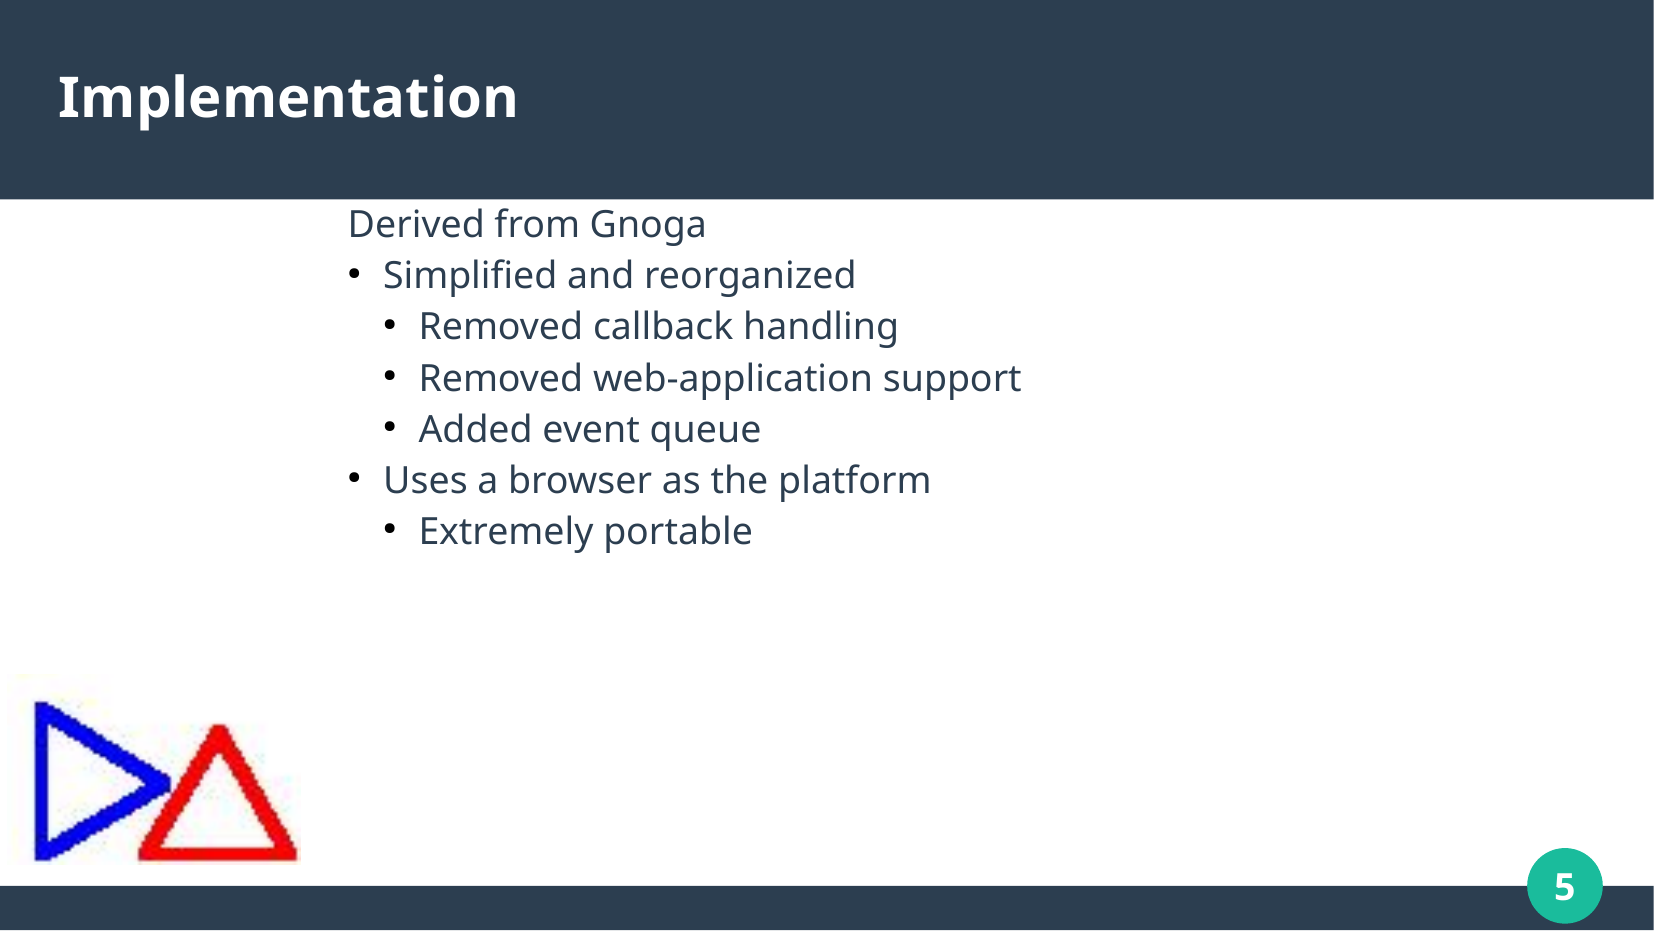

# Implementation
Derived from Gnoga
Simplified and reorganized
Removed callback handling
Removed web-application support
Added event queue
Uses a browser as the platform
Extremely portable